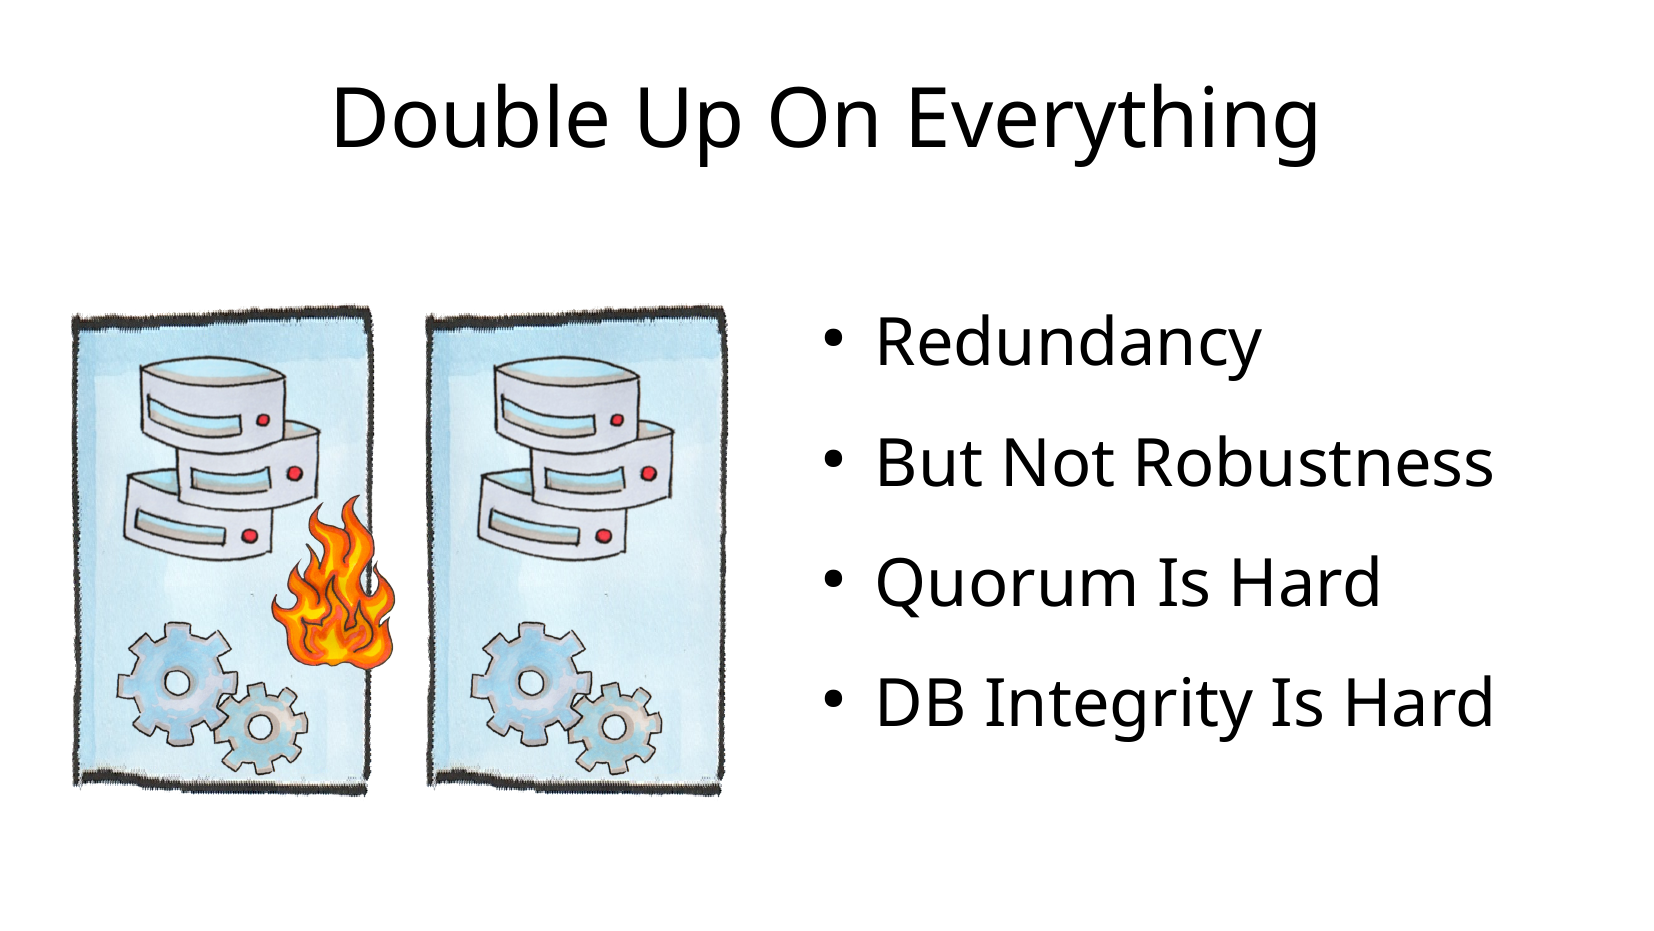

# Double Up On Everything
Redundancy
But Not Robustness
Quorum Is Hard
DB Integrity Is Hard